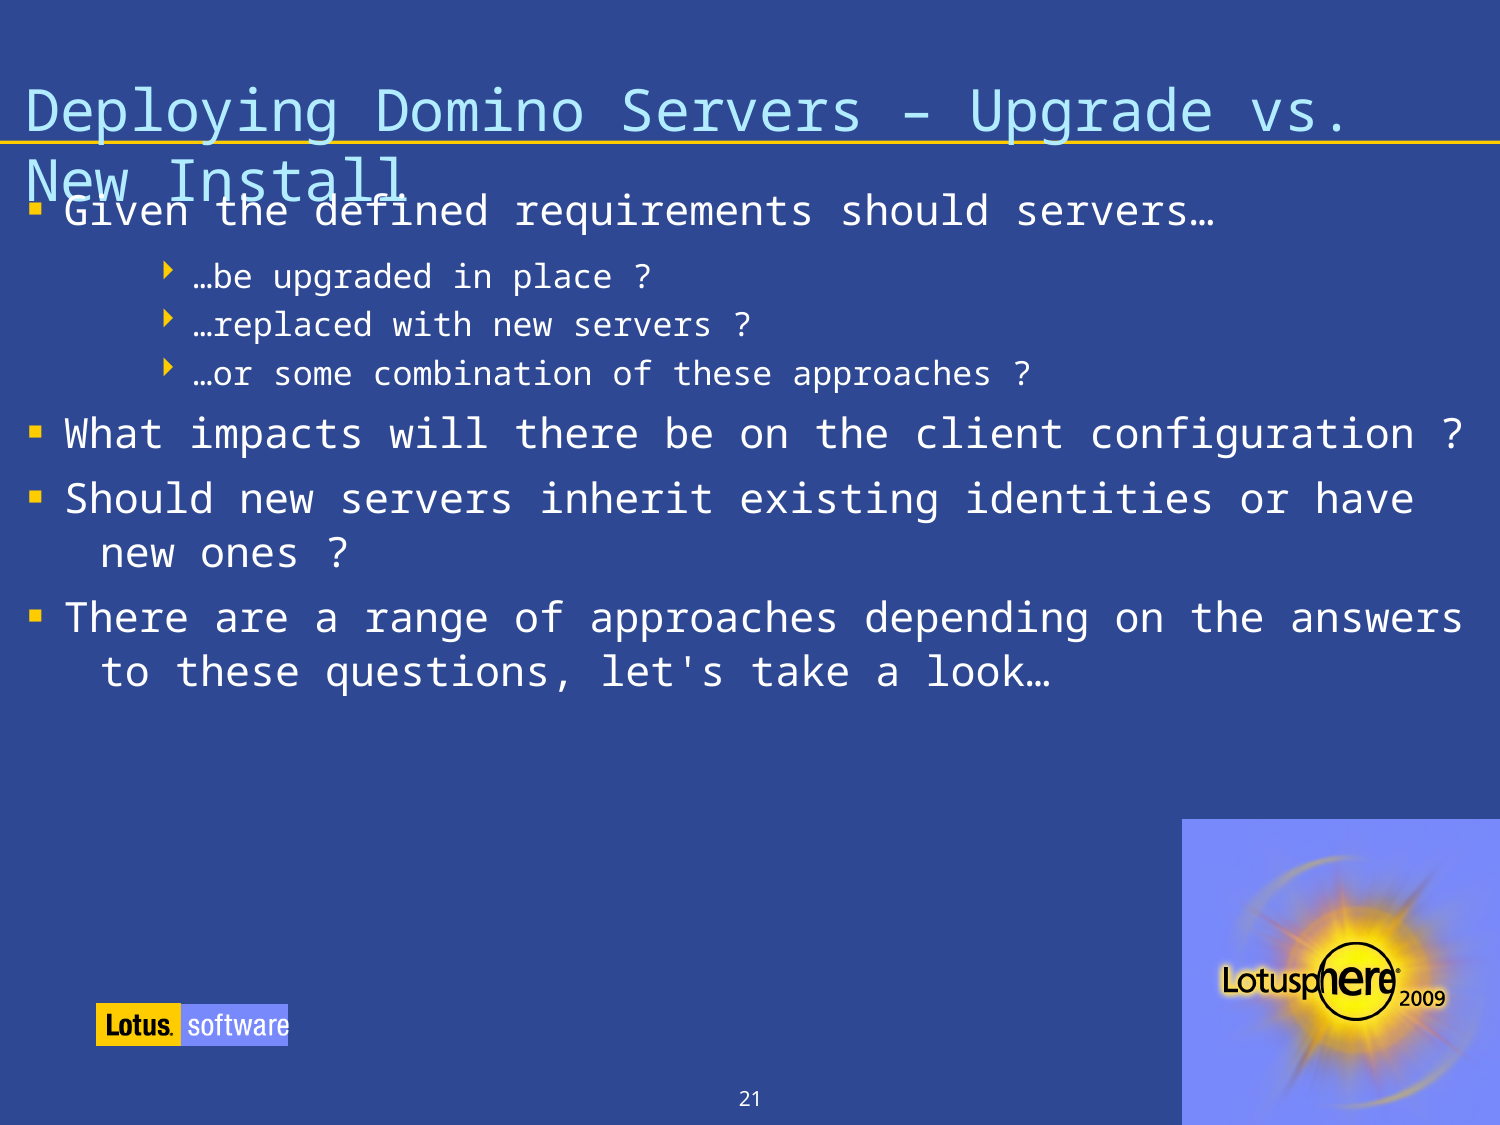

# Deploying Domino Servers – Upgrade vs. New Install
Given the defined requirements should servers…
…be upgraded in place ?
…replaced with new servers ?
…or some combination of these approaches ?
What impacts will there be on the client configuration ?
Should new servers inherit existing identities or have new ones ?
There are a range of approaches depending on the answers to these questions, let's take a look…
21